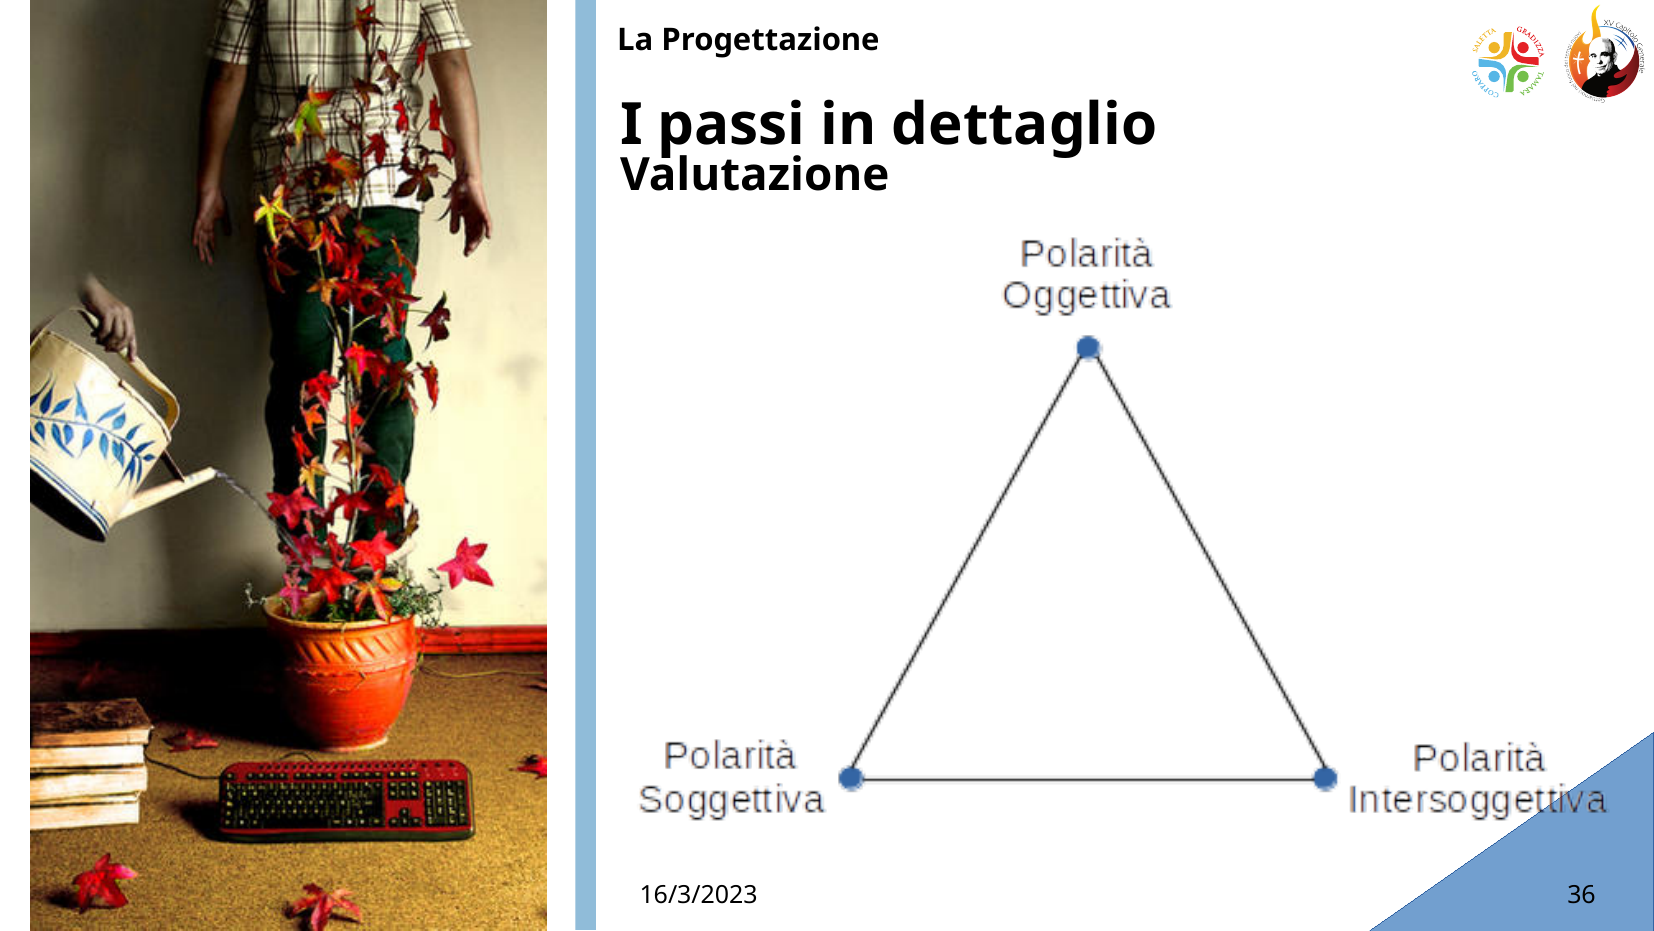

La Progettazione
I passi in dettaglio
# Valutazione